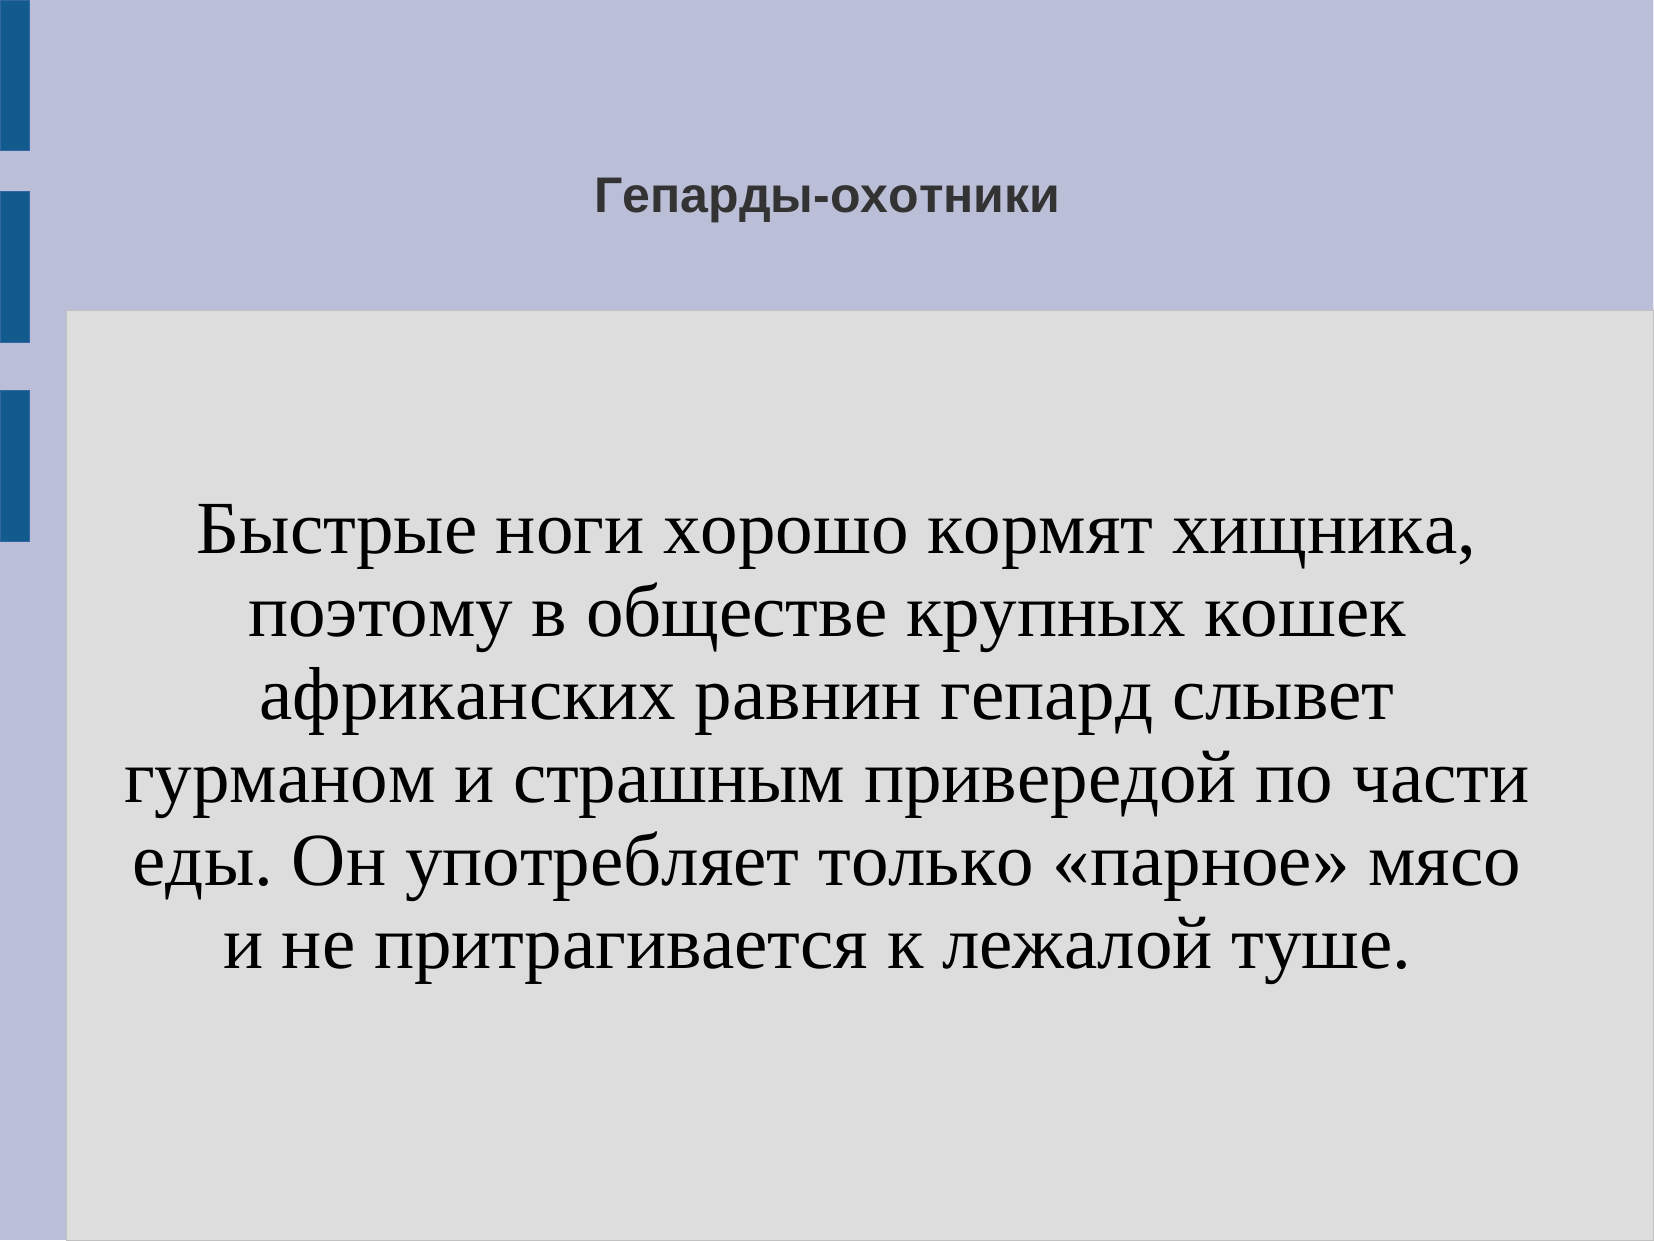

# Гепарды-охотники
 Быстрые ноги хорошо кормят хищника, поэтому в обществе крупных кошек африканских равнин гепард слывет гурманом и страшным привередой по части еды. Он употребляет только «парное» мясо и не притрагивается к лежалой туше.